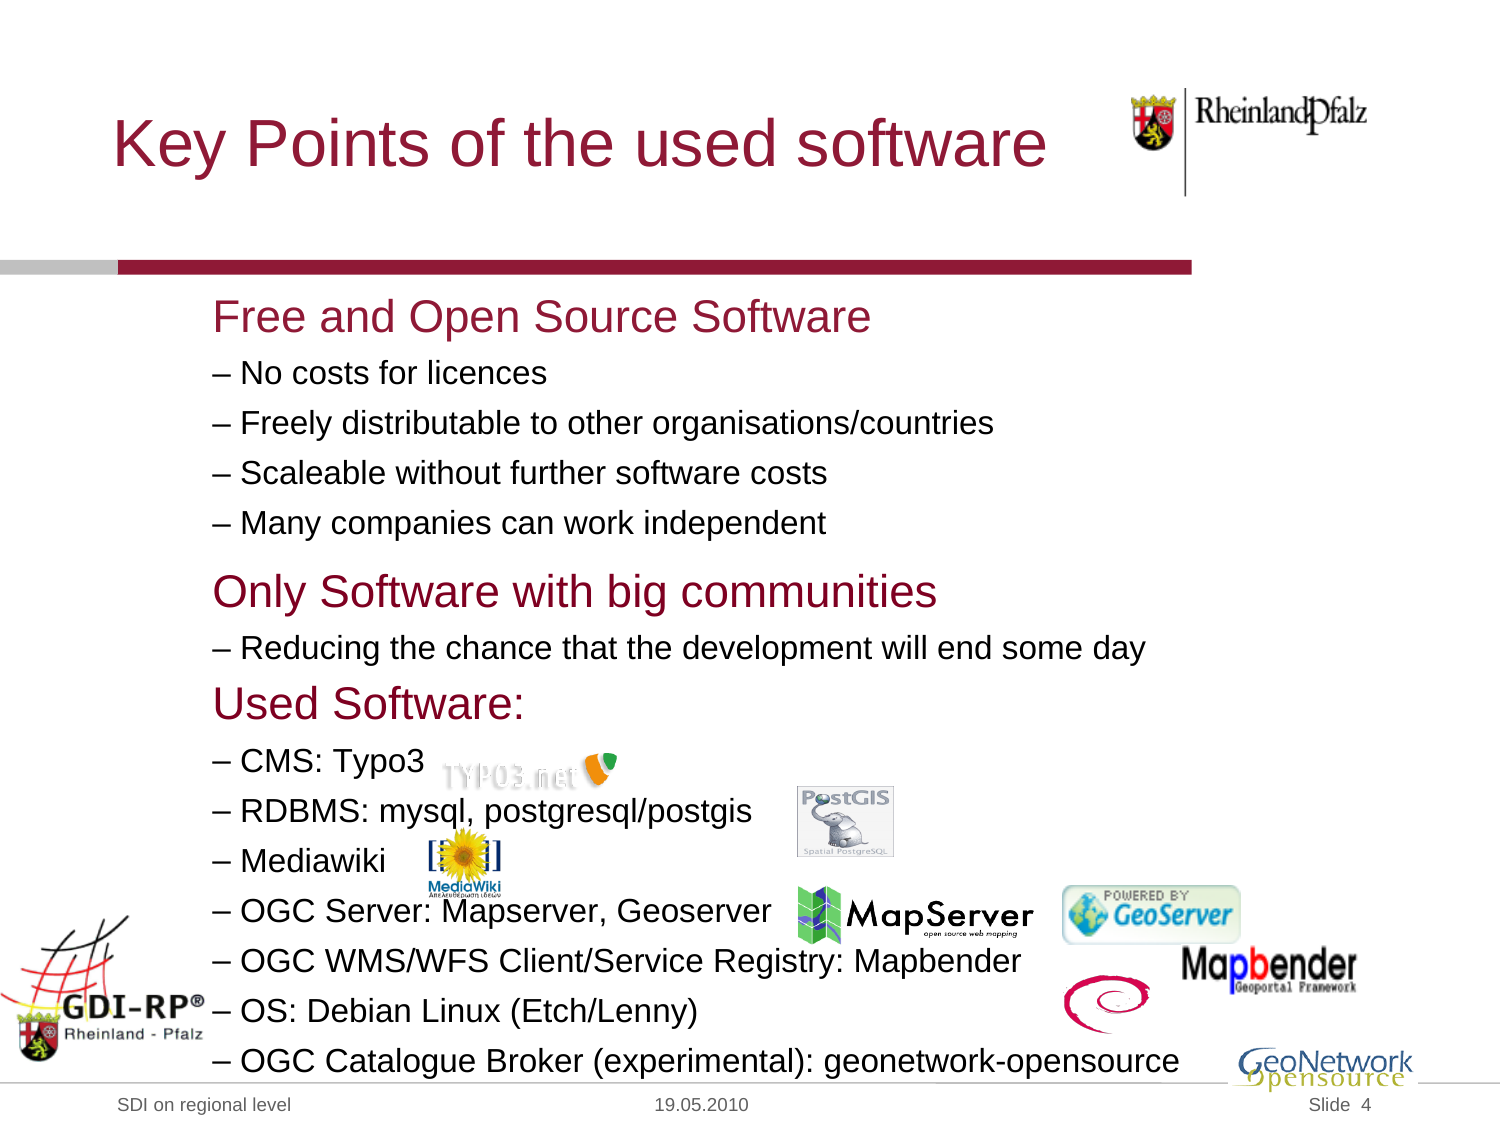

# Key Points of the used software
Free and Open Source Software
 No costs for licences
 Freely distributable to other organisations/countries
 Scaleable without further software costs
 Many companies can work independent
Only Software with big communities
 Reducing the chance that the development will end some day
Used Software:
 CMS: Typo3
 RDBMS: mysql, postgresql/postgis
 Mediawiki
 OGC Server: Mapserver, Geoserver
 OGC WMS/WFS Client/Service Registry: Mapbender
 OS: Debian Linux (Etch/Lenny)
 OGC Catalogue Broker (experimental): geonetwork-opensource